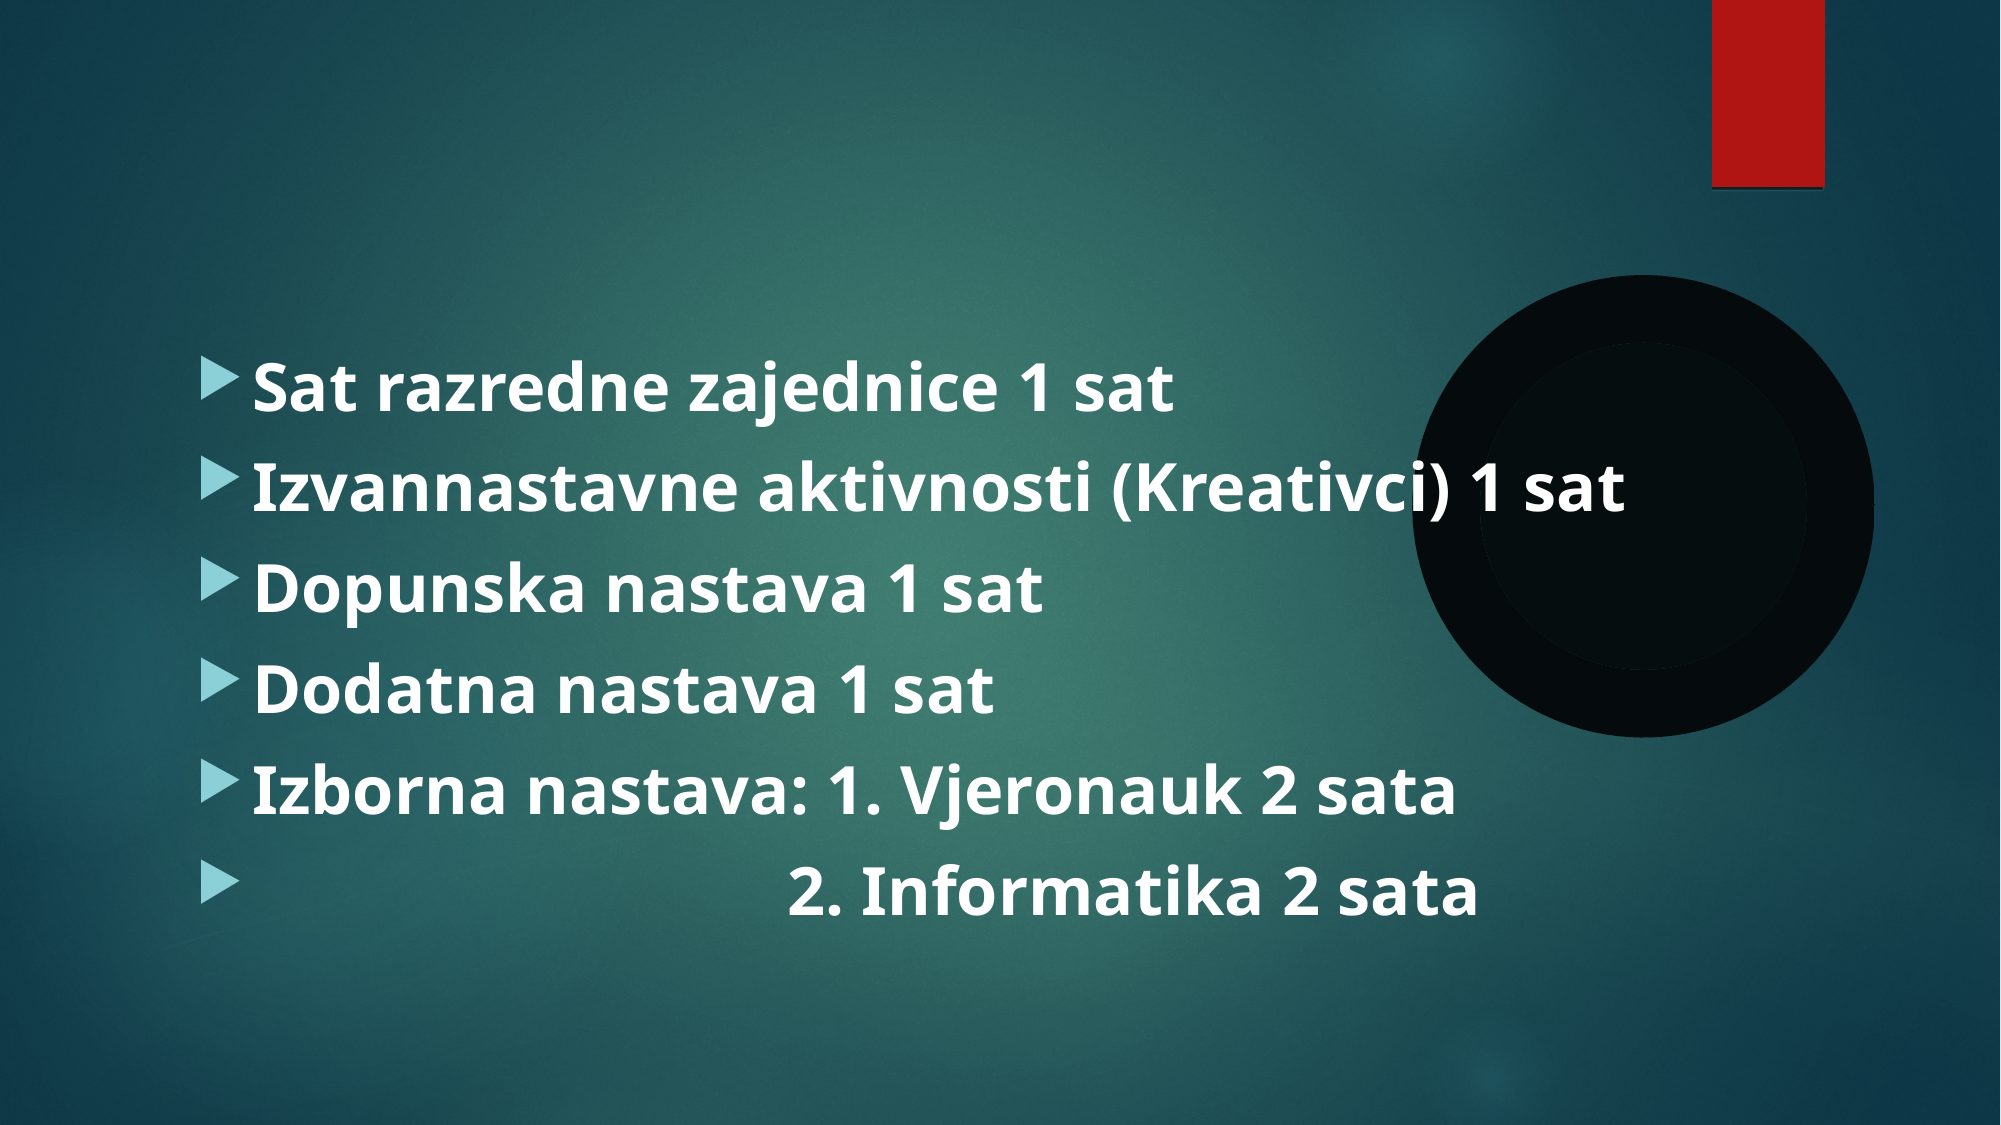

#
Sat razredne zajednice 1 sat
Izvannastavne aktivnosti (Kreativci) 1 sat
Dopunska nastava 1 sat
Dodatna nastava 1 sat
Izborna nastava: 1. Vjeronauk 2 sata
 2. Informatika 2 sata